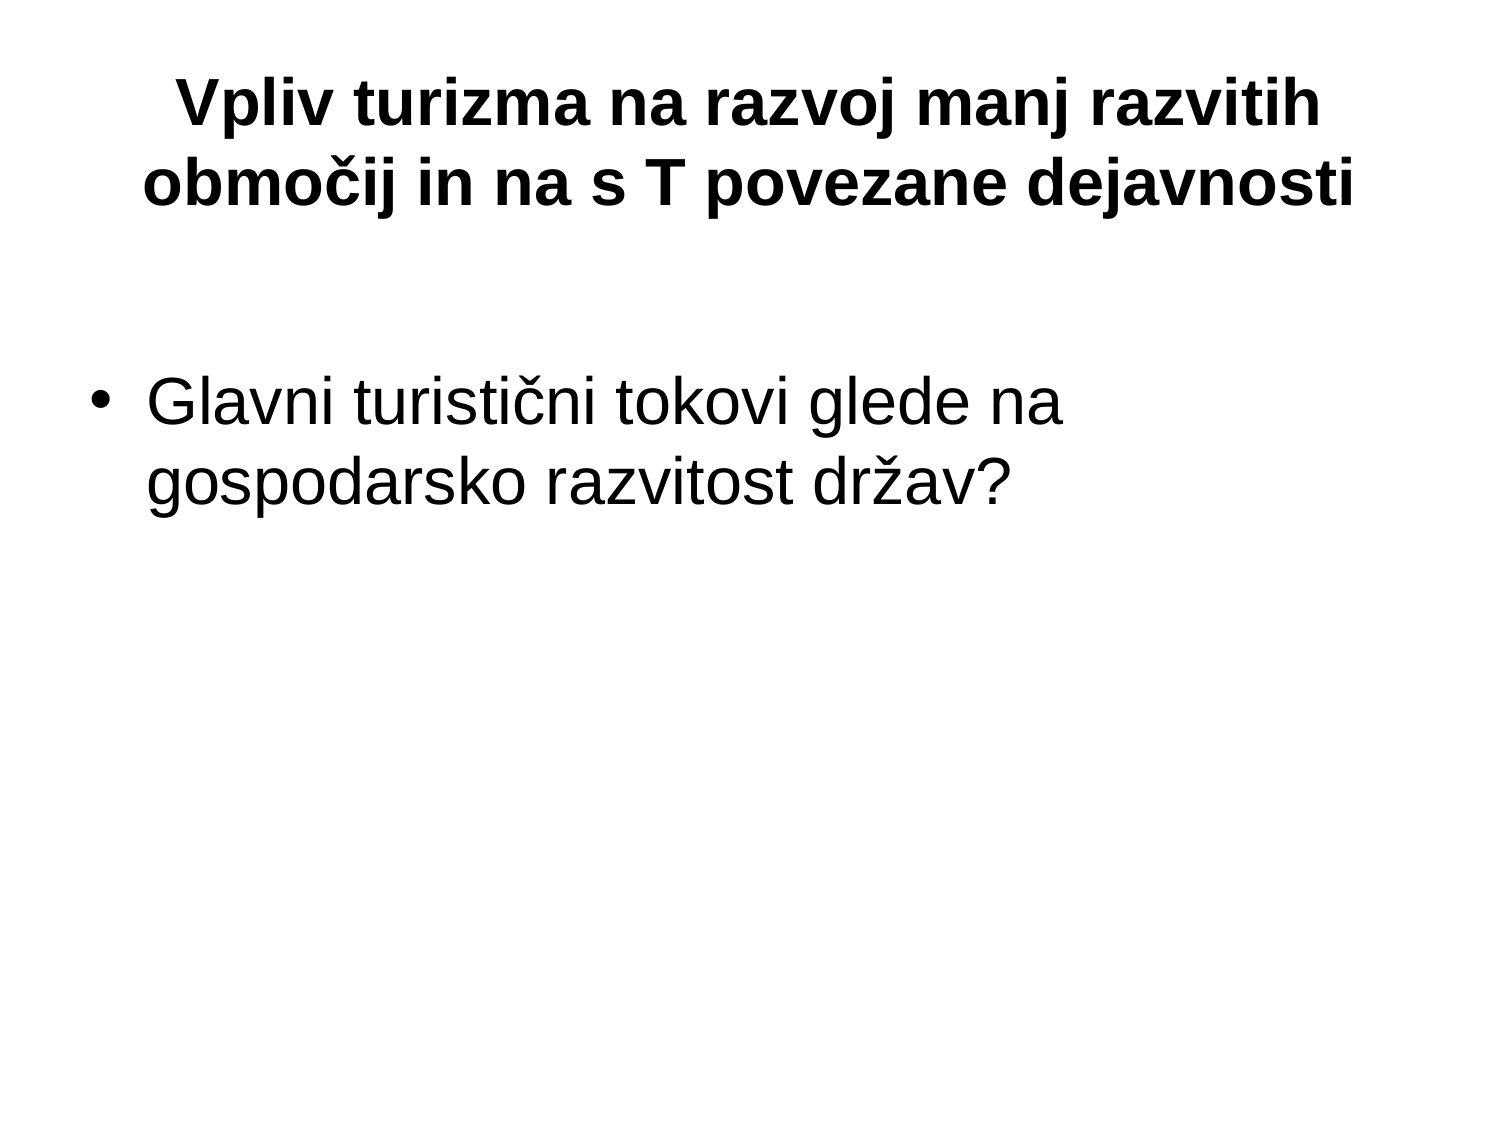

# Vpliv turizma na razvoj manj razvitih območij in na s T povezane dejavnosti
Glavni turistični tokovi glede na gospodarsko razvitost držav?